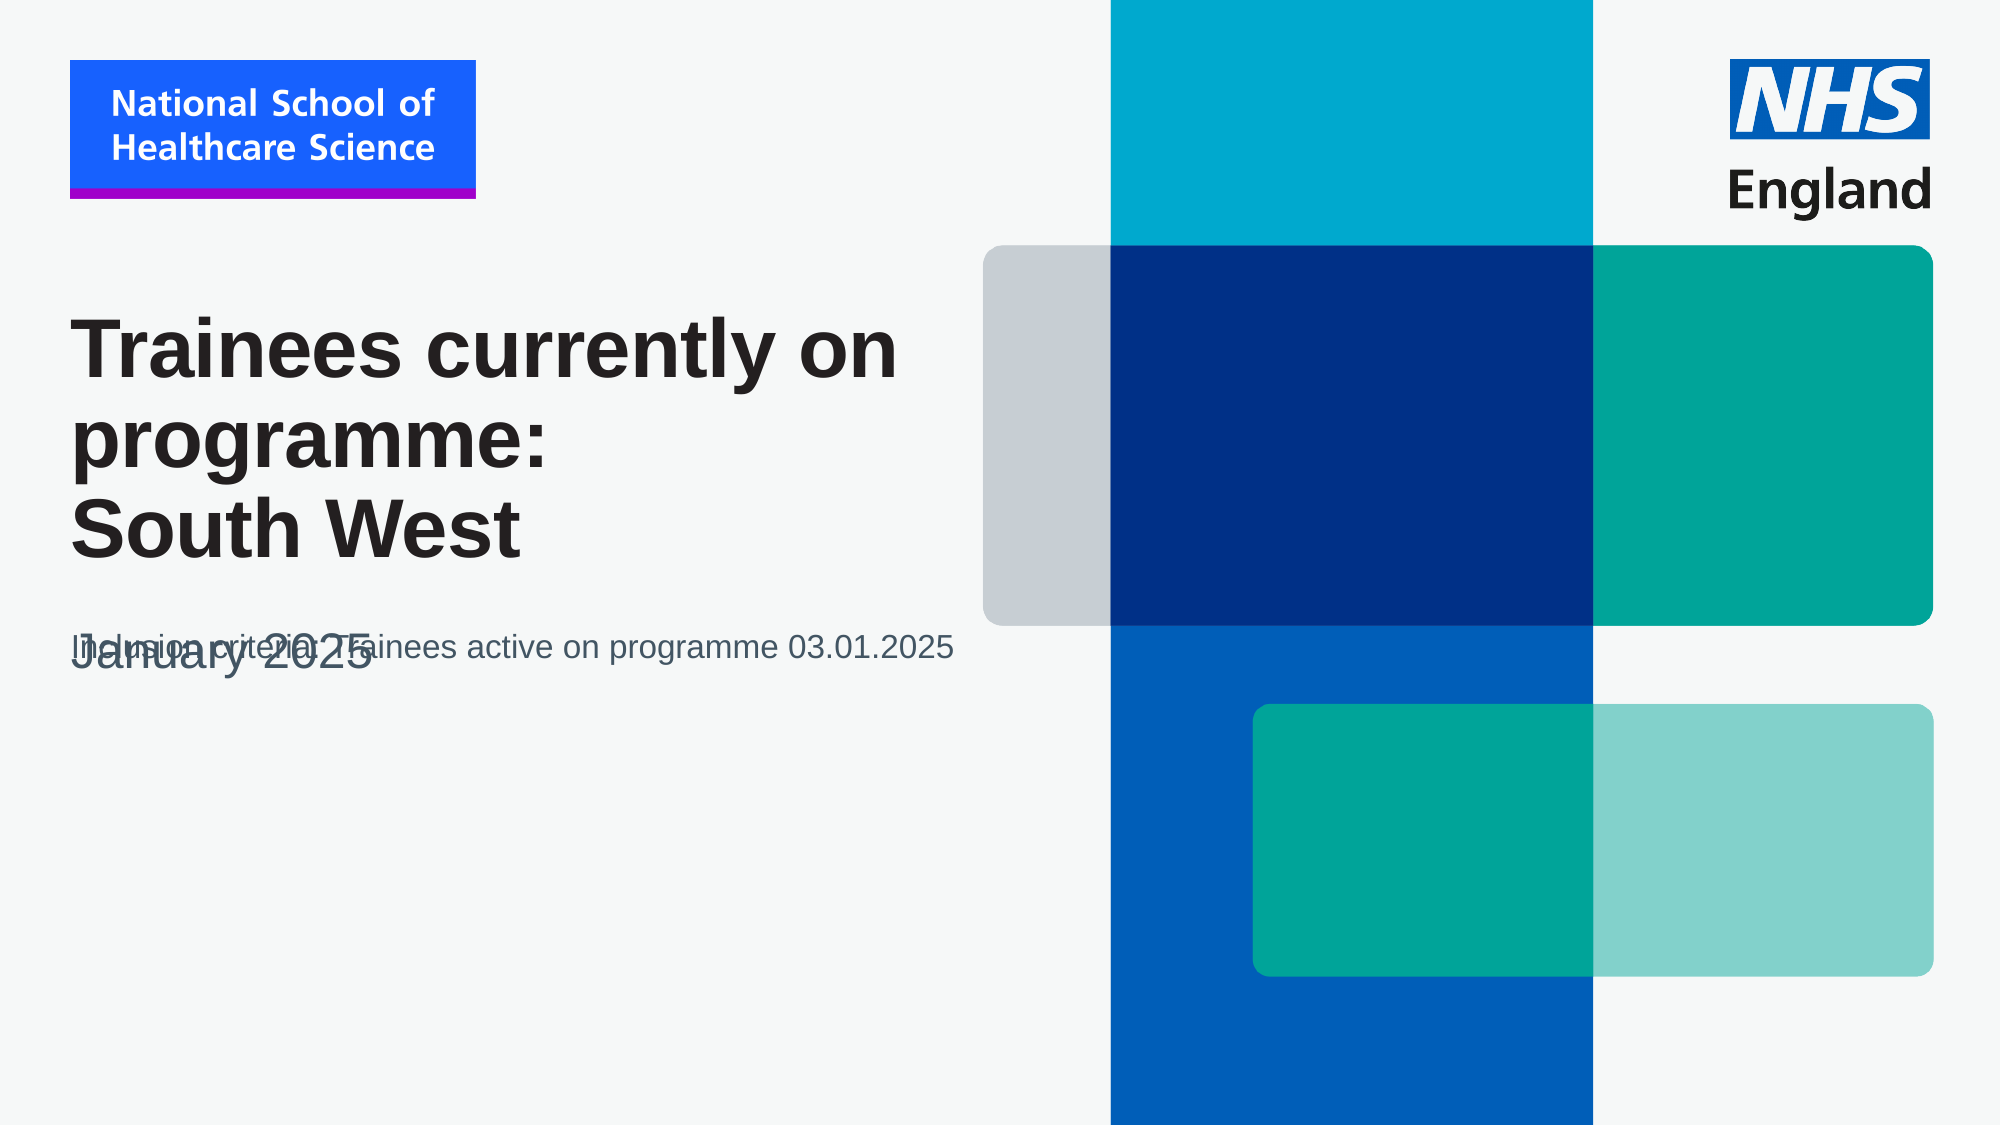

Trainees currently on programme:
South West
# January 2025
Inclusion criteria: Trainees active on programme 03.01.2025